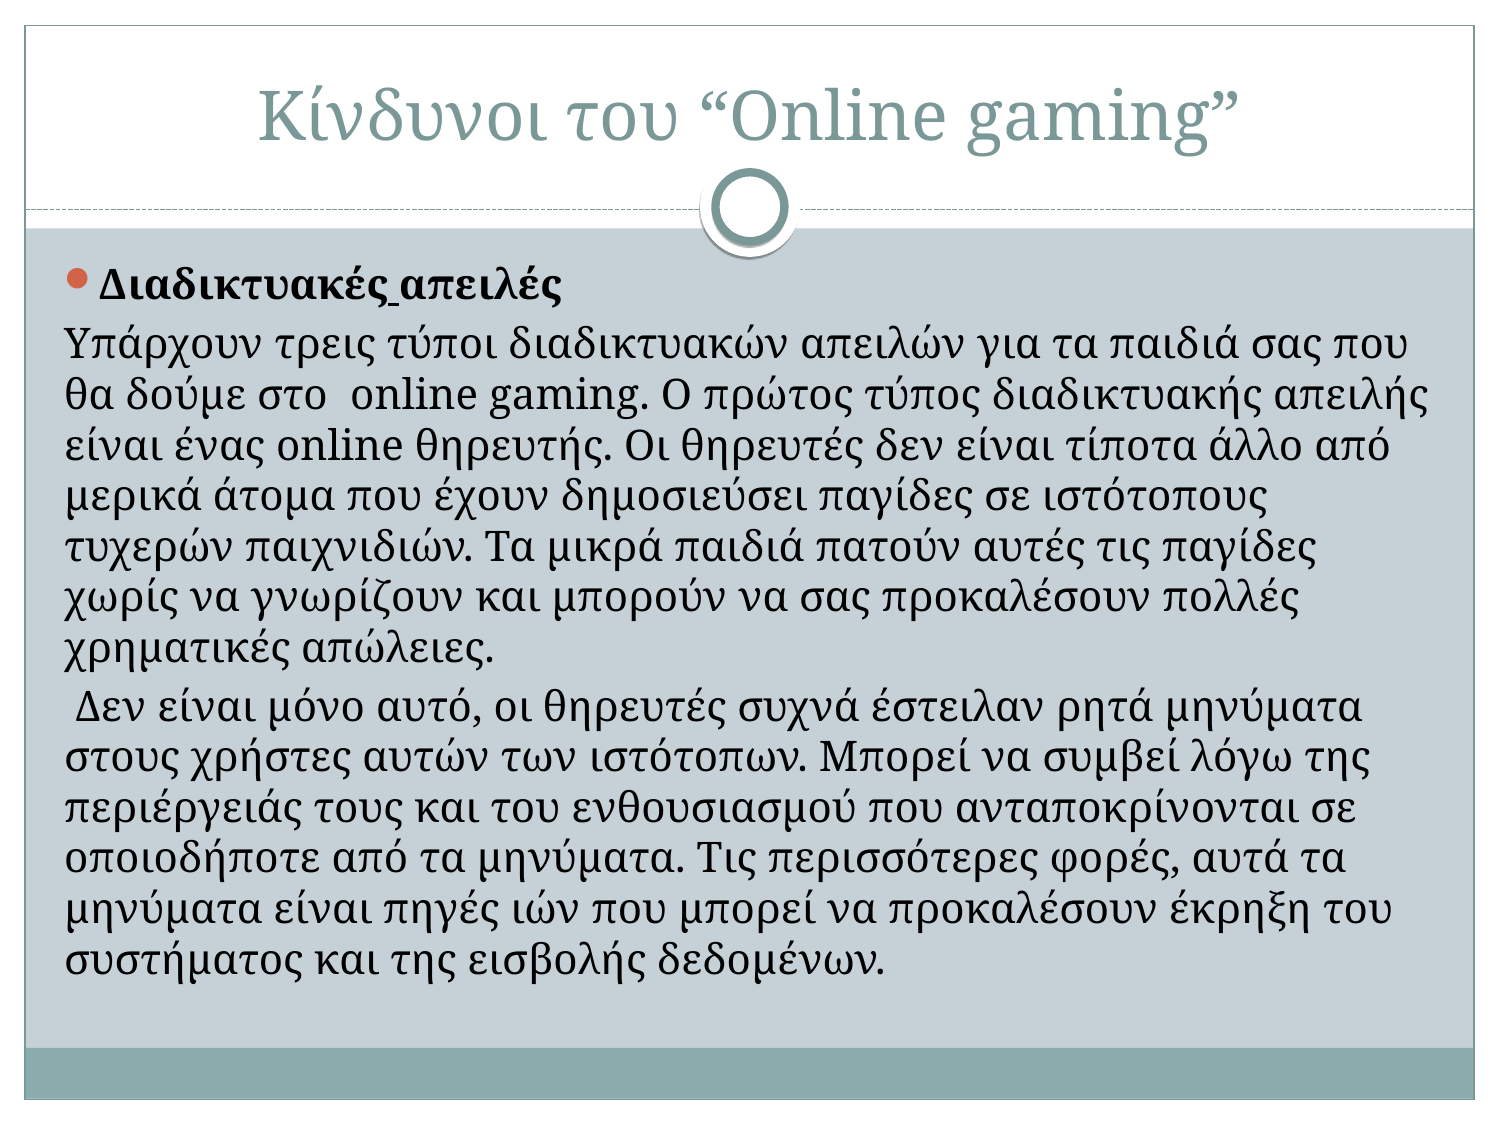

# Κίνδυνοι του “Online gaming”
Διαδικτυακές απειλές
Υπάρχουν τρεις τύποι διαδικτυακών απειλών για τα παιδιά σας που θα δούμε στο online gaming. Ο πρώτος τύπος διαδικτυακής απειλής είναι ένας online θηρευτής. Οι θηρευτές δεν είναι τίποτα άλλο από μερικά άτομα που έχουν δημοσιεύσει παγίδες σε ιστότοπους τυχερών παιχνιδιών. Τα μικρά παιδιά πατούν αυτές τις παγίδες χωρίς να γνωρίζουν και μπορούν να σας προκαλέσουν πολλές χρηματικές απώλειες.
 Δεν είναι μόνο αυτό, οι θηρευτές συχνά έστειλαν ρητά μηνύματα στους χρήστες αυτών των ιστότοπων. Μπορεί να συμβεί λόγω της περιέργειάς τους και του ενθουσιασμού που ανταποκρίνονται σε οποιοδήποτε από τα μηνύματα. Τις περισσότερες φορές, αυτά τα μηνύματα είναι πηγές ιών που μπορεί να προκαλέσουν έκρηξη του συστήματος και της εισβολής δεδομένων.